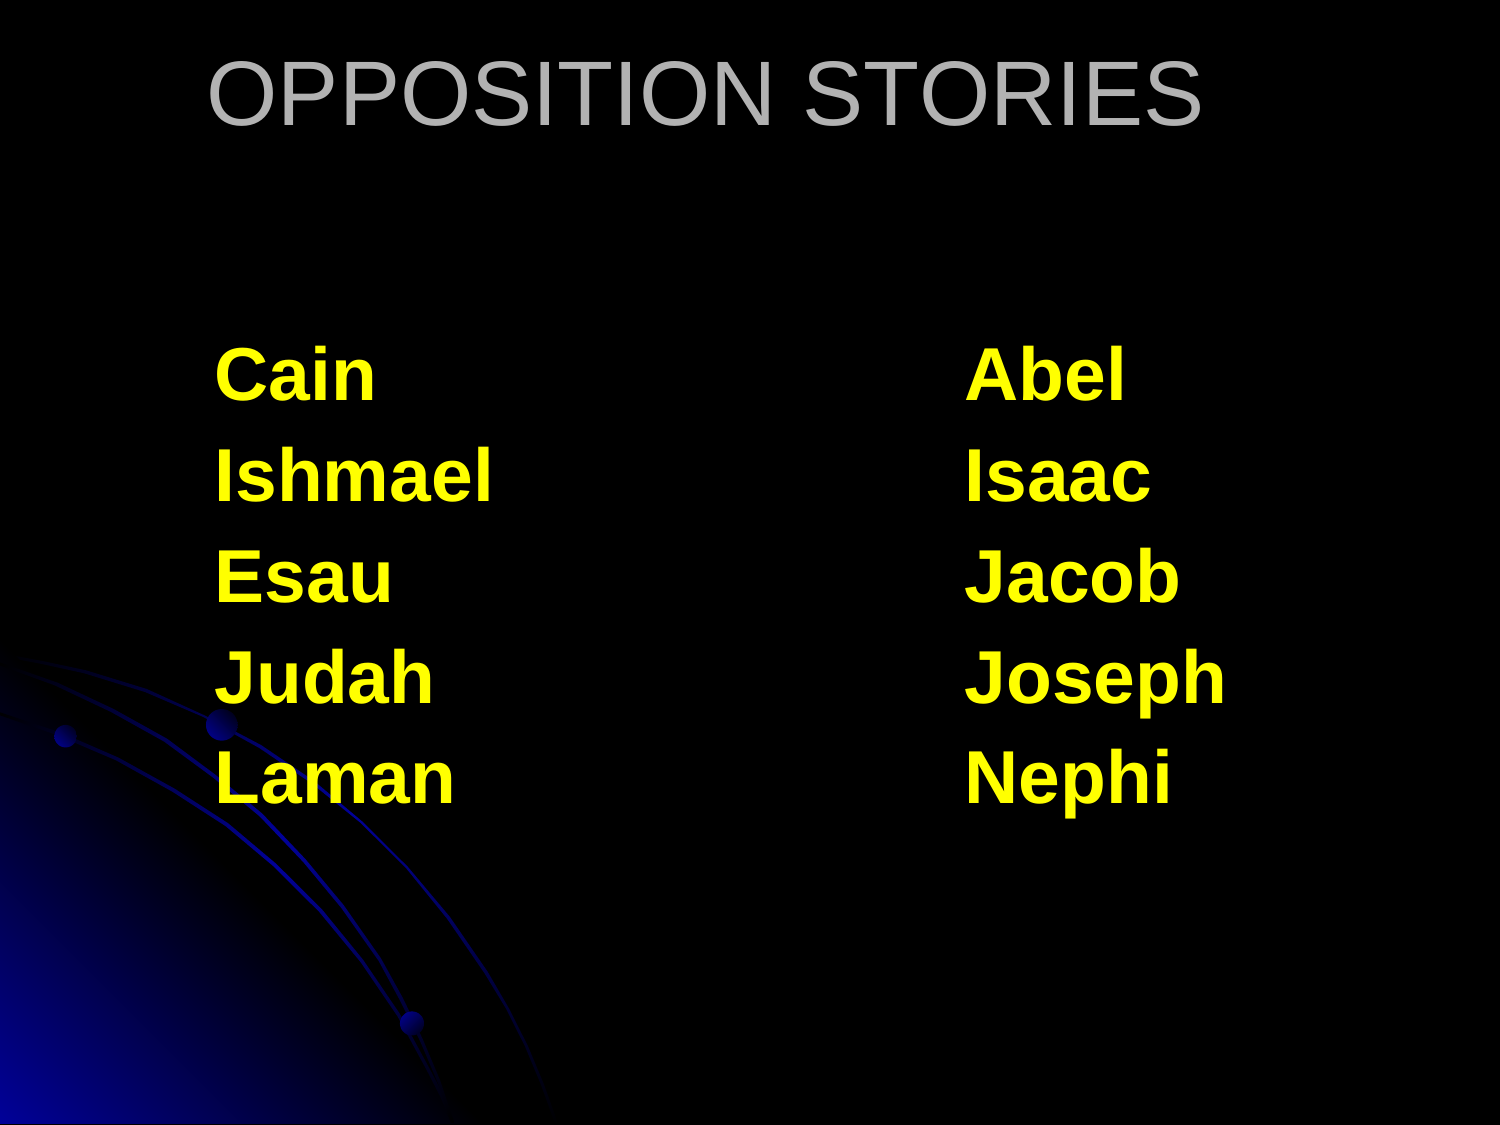

# OPPOSITION STORIES
Cain				Abel
Ishmael				Isaac
Esau				Jacob
Judah				Joseph
Laman				Nephi